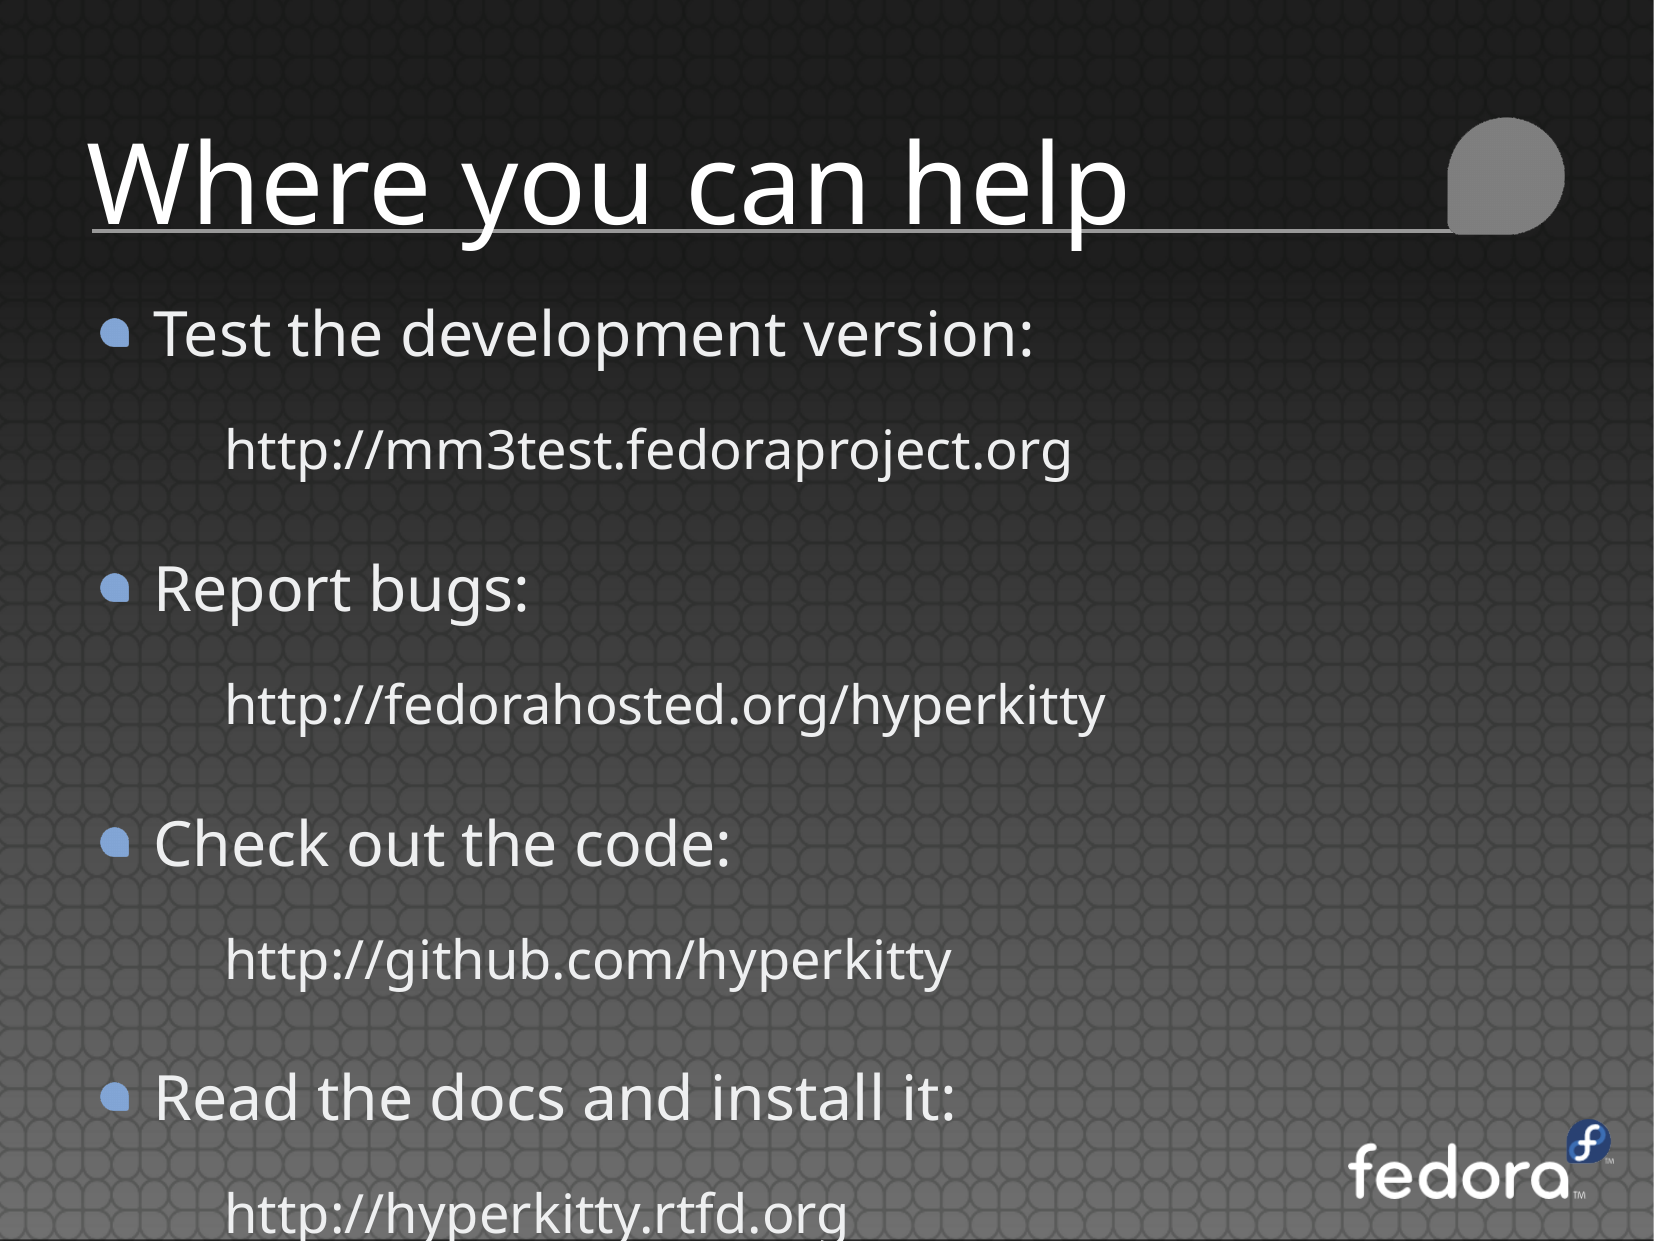

# Where you can help
Test the development version:
http://mm3test.fedoraproject.org
Report bugs:
http://fedorahosted.org/hyperkitty
Check out the code:
http://github.com/hyperkitty
Read the docs and install it:
http://hyperkitty.rtfd.org